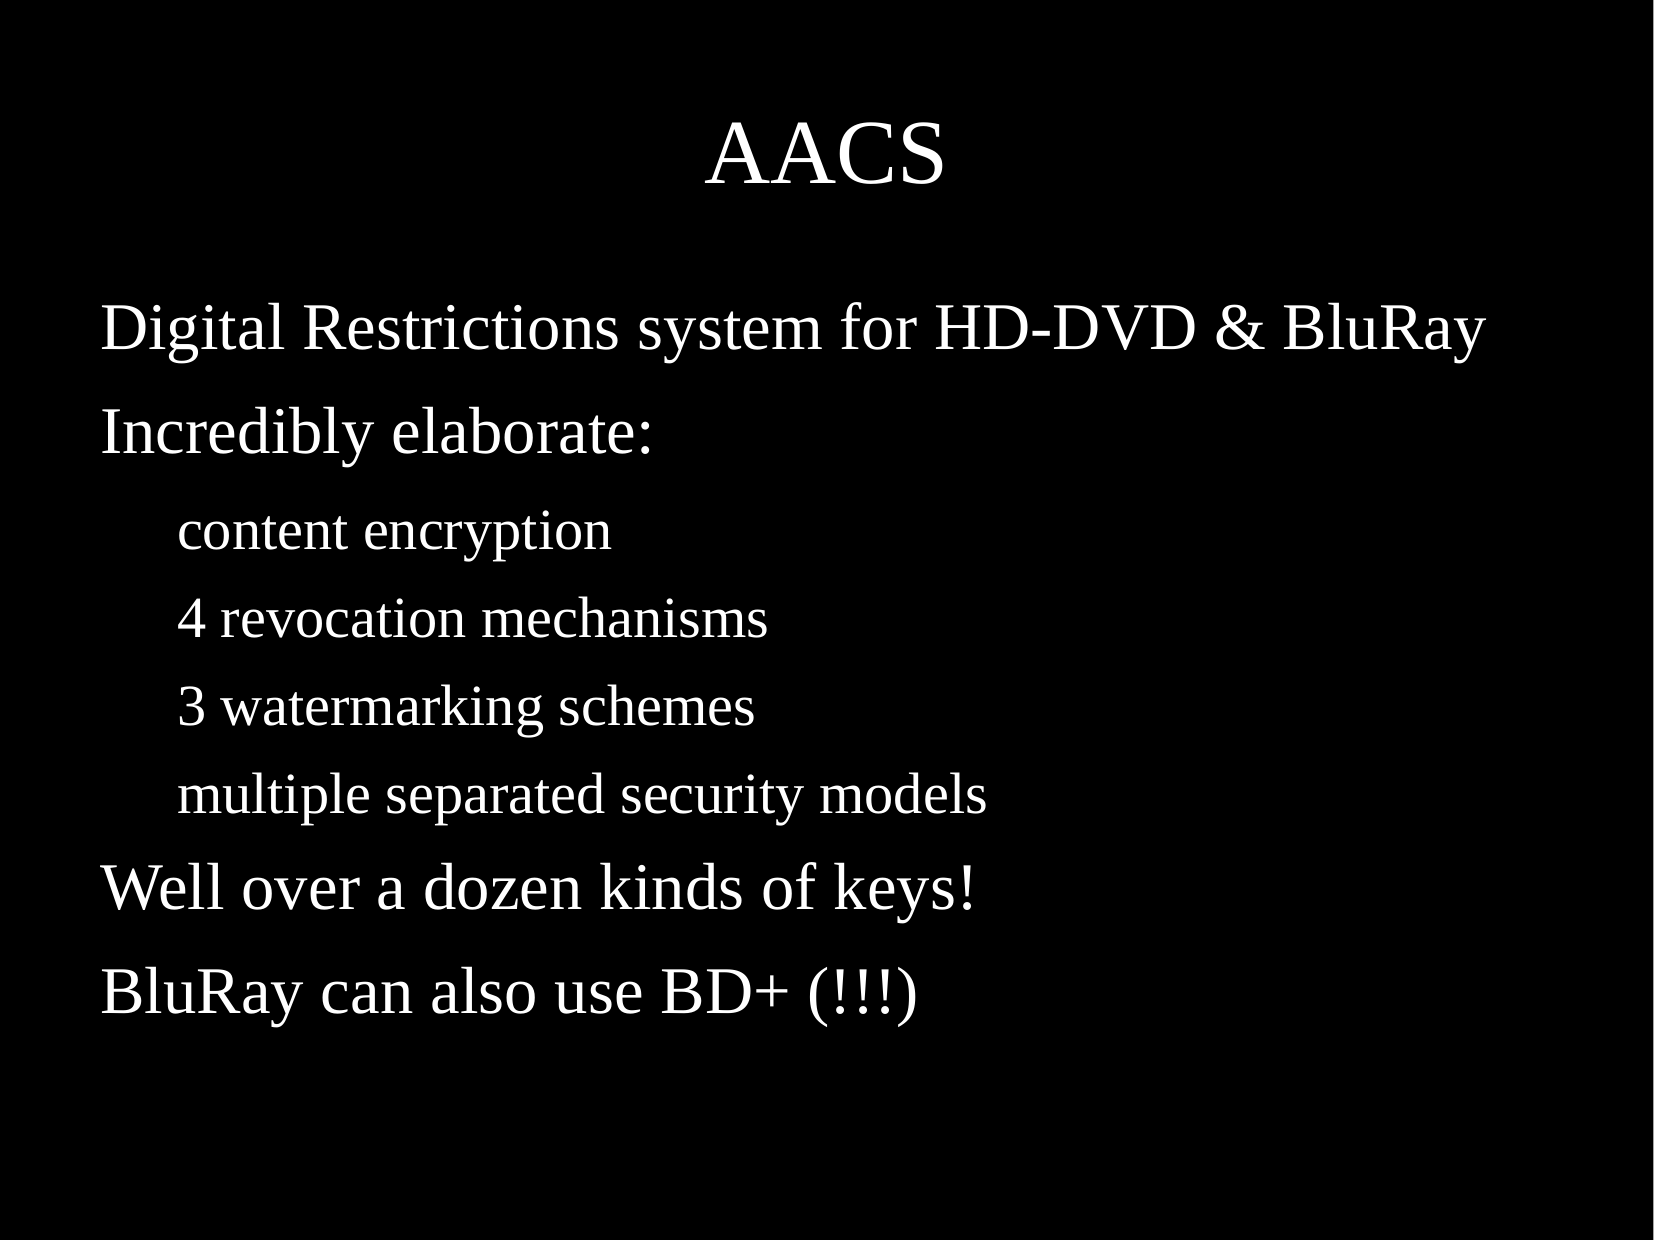

# AACS
Digital Restrictions system for HD-DVD & BluRay
Incredibly elaborate:
content encryption
4 revocation mechanisms
3 watermarking schemes
multiple separated security models
Well over a dozen kinds of keys!
BluRay can also use BD+ (!!!)